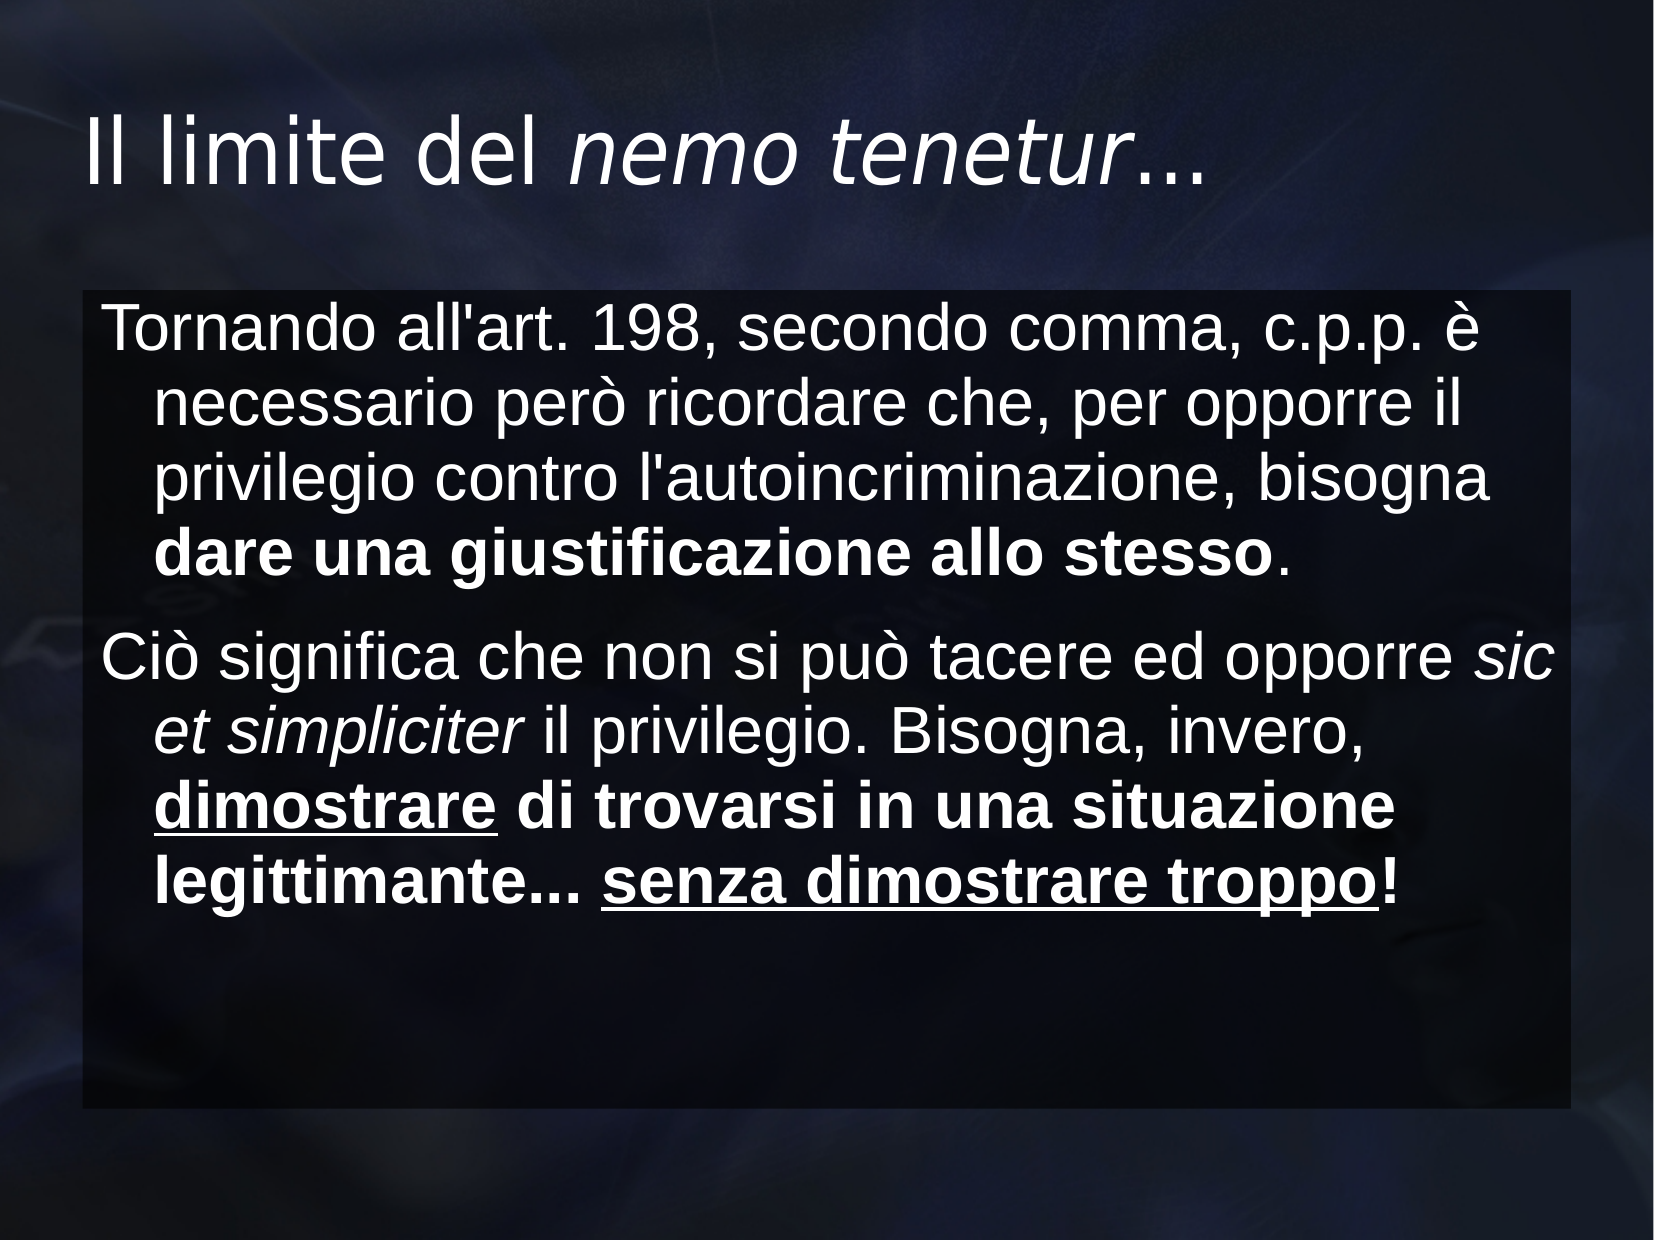

# Il limite del nemo tenetur...
Tornando all'art. 198, secondo comma, c.p.p. è necessario però ricordare che, per opporre il privilegio contro l'autoincriminazione, bisogna dare una giustificazione allo stesso.
Ciò significa che non si può tacere ed opporre sic et simpliciter il privilegio. Bisogna, invero, dimostrare di trovarsi in una situazione legittimante... senza dimostrare troppo!